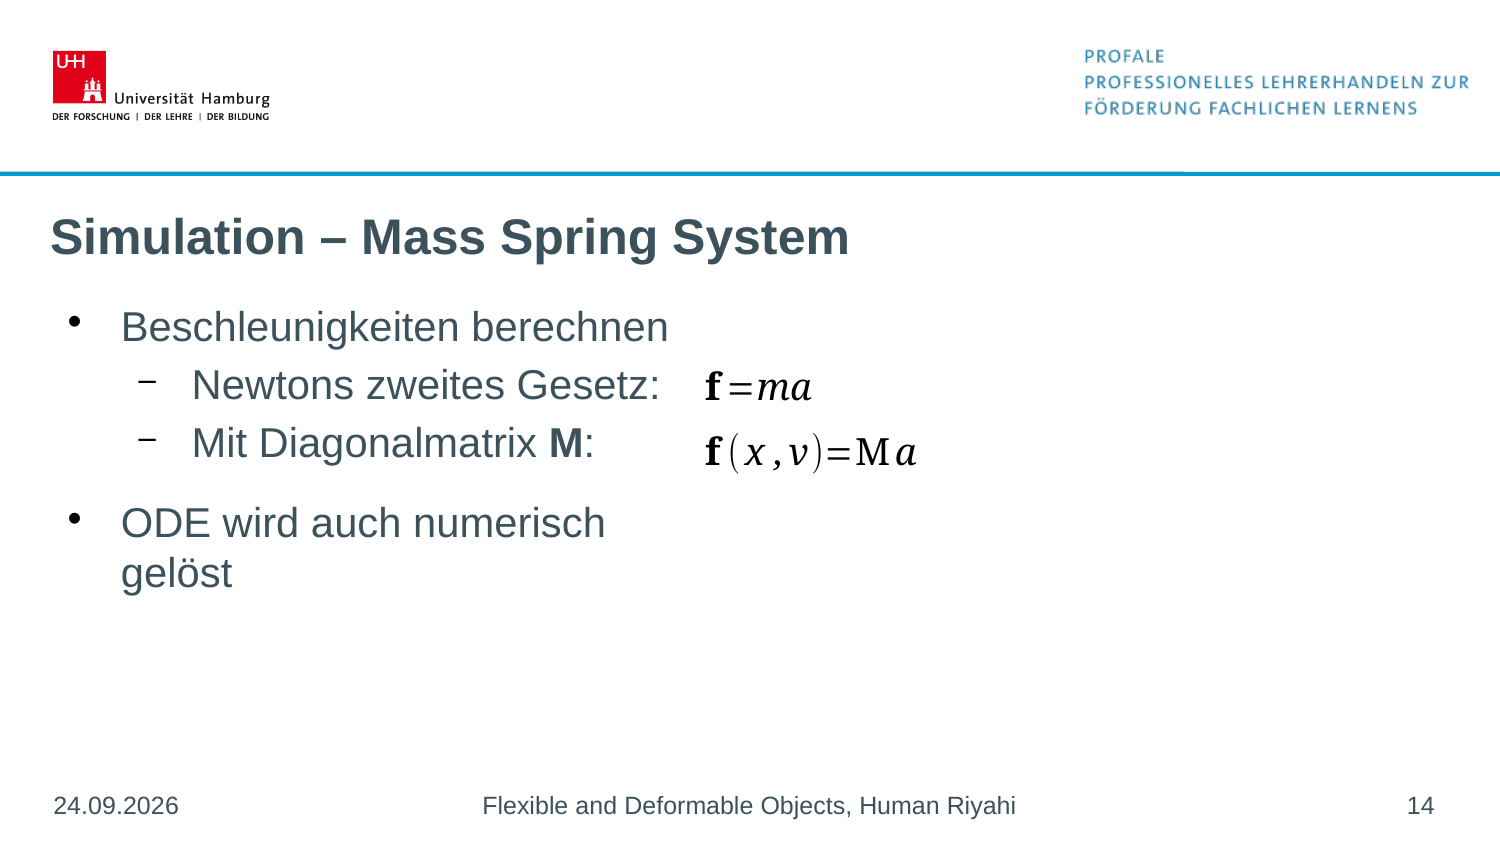

# Simulation – Mass Spring System
Beschleunigkeiten berechnen
Newtons zweites Gesetz:
Mit Diagonalmatrix M:
ODE wird auch numerisch gelöst
Flexible and Deformable Objects, Human Riyahi